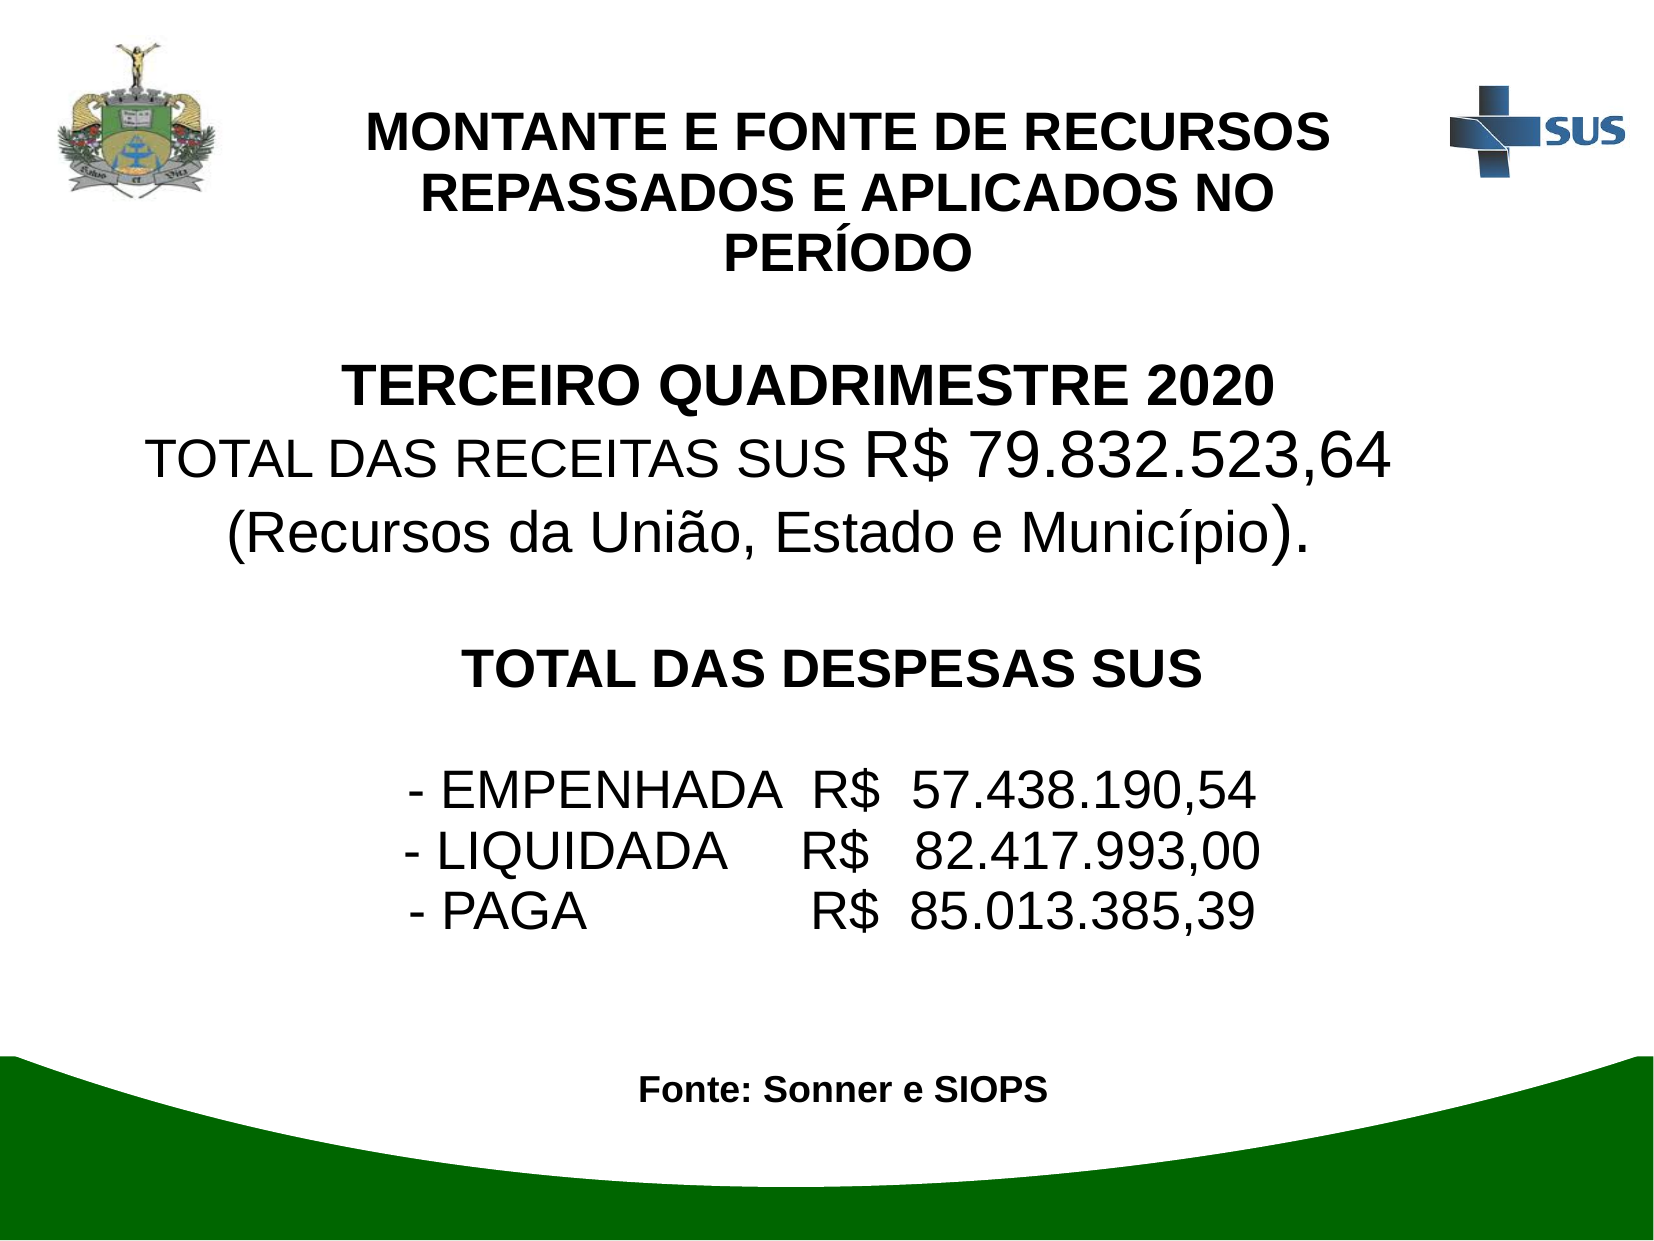

MONTANTE E FONTE DE RECURSOS REPASSADOS E APLICADOS NO PERÍODO
TERCEIRO QUADRIMESTRE 2020
TOTAL DAS RECEITAS SUS R$ 79.832.523,64
 (Recursos da União, Estado e Município).
TOTAL DAS DESPESAS SUS
- EMPENHADA R$ 57.438.190,54
- LIQUIDADA R$ 82.417.993,00
- PAGA R$ 85.013.385,39
Fonte: Sonner e SIOPS